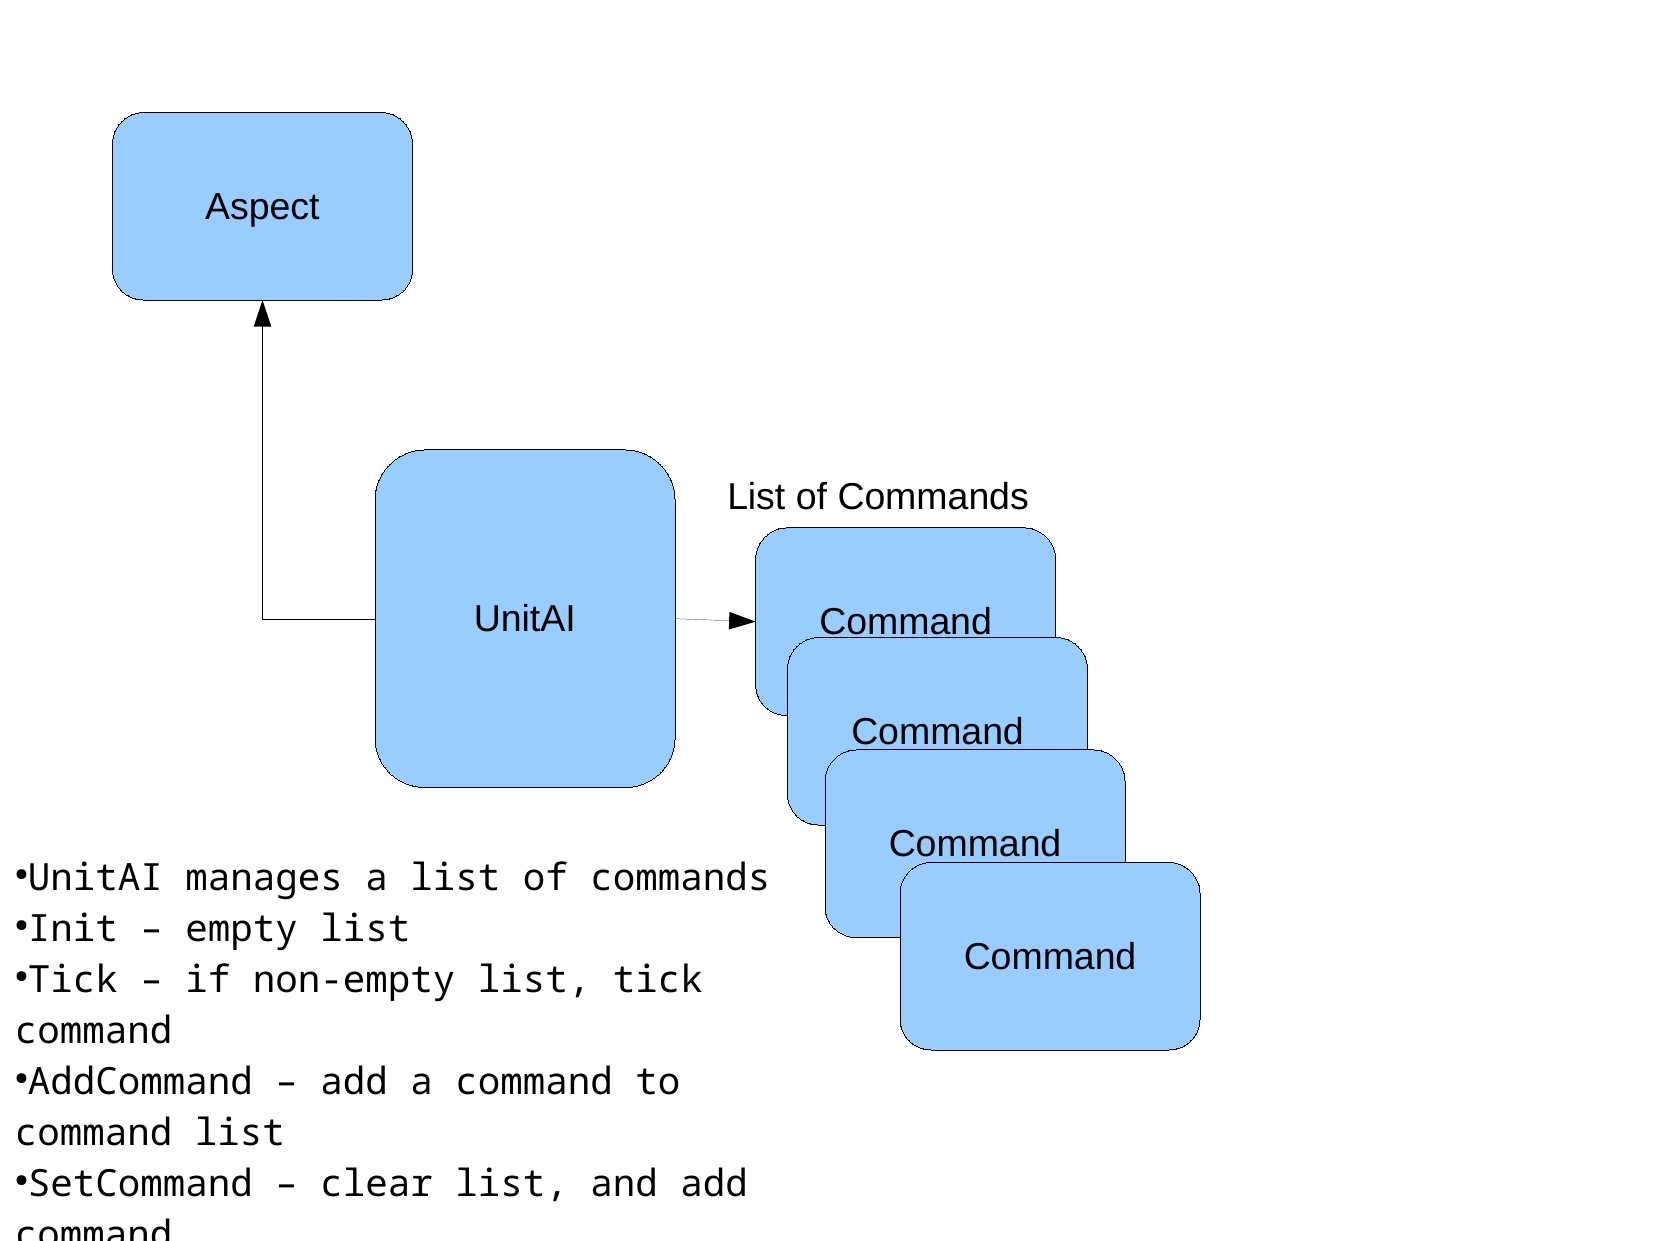

Aspect
UnitAI
List of Commands
Command
Command
Command
UnitAI manages a list of commands
Init – empty list
Tick – if non-empty list, tick command
AddCommand – add a command to command list
SetCommand – clear list, and add command
RemoveCommand – delete current command from list
Command